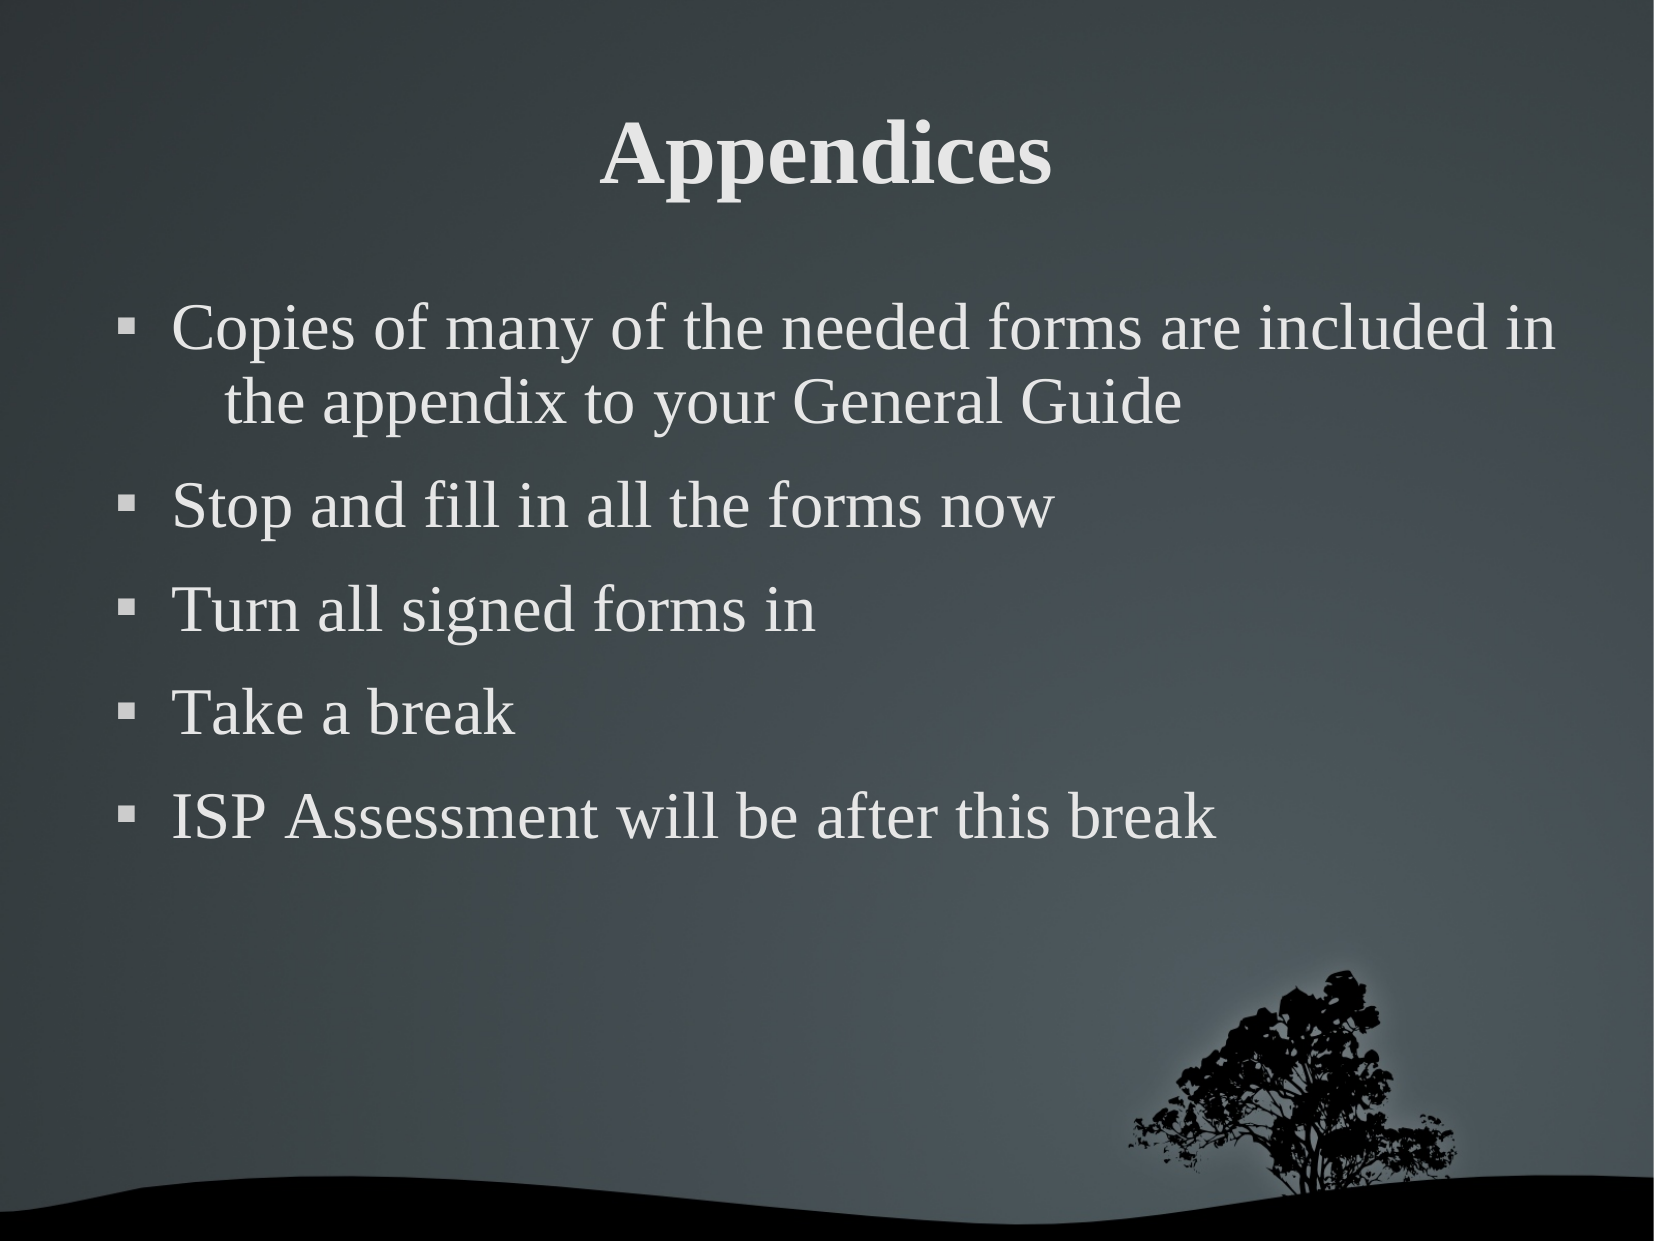

# Appendices
Copies of many of the needed forms are included in the appendix to your General Guide
Stop and fill in all the forms now
Turn all signed forms in
Take a break
ISP Assessment will be after this break